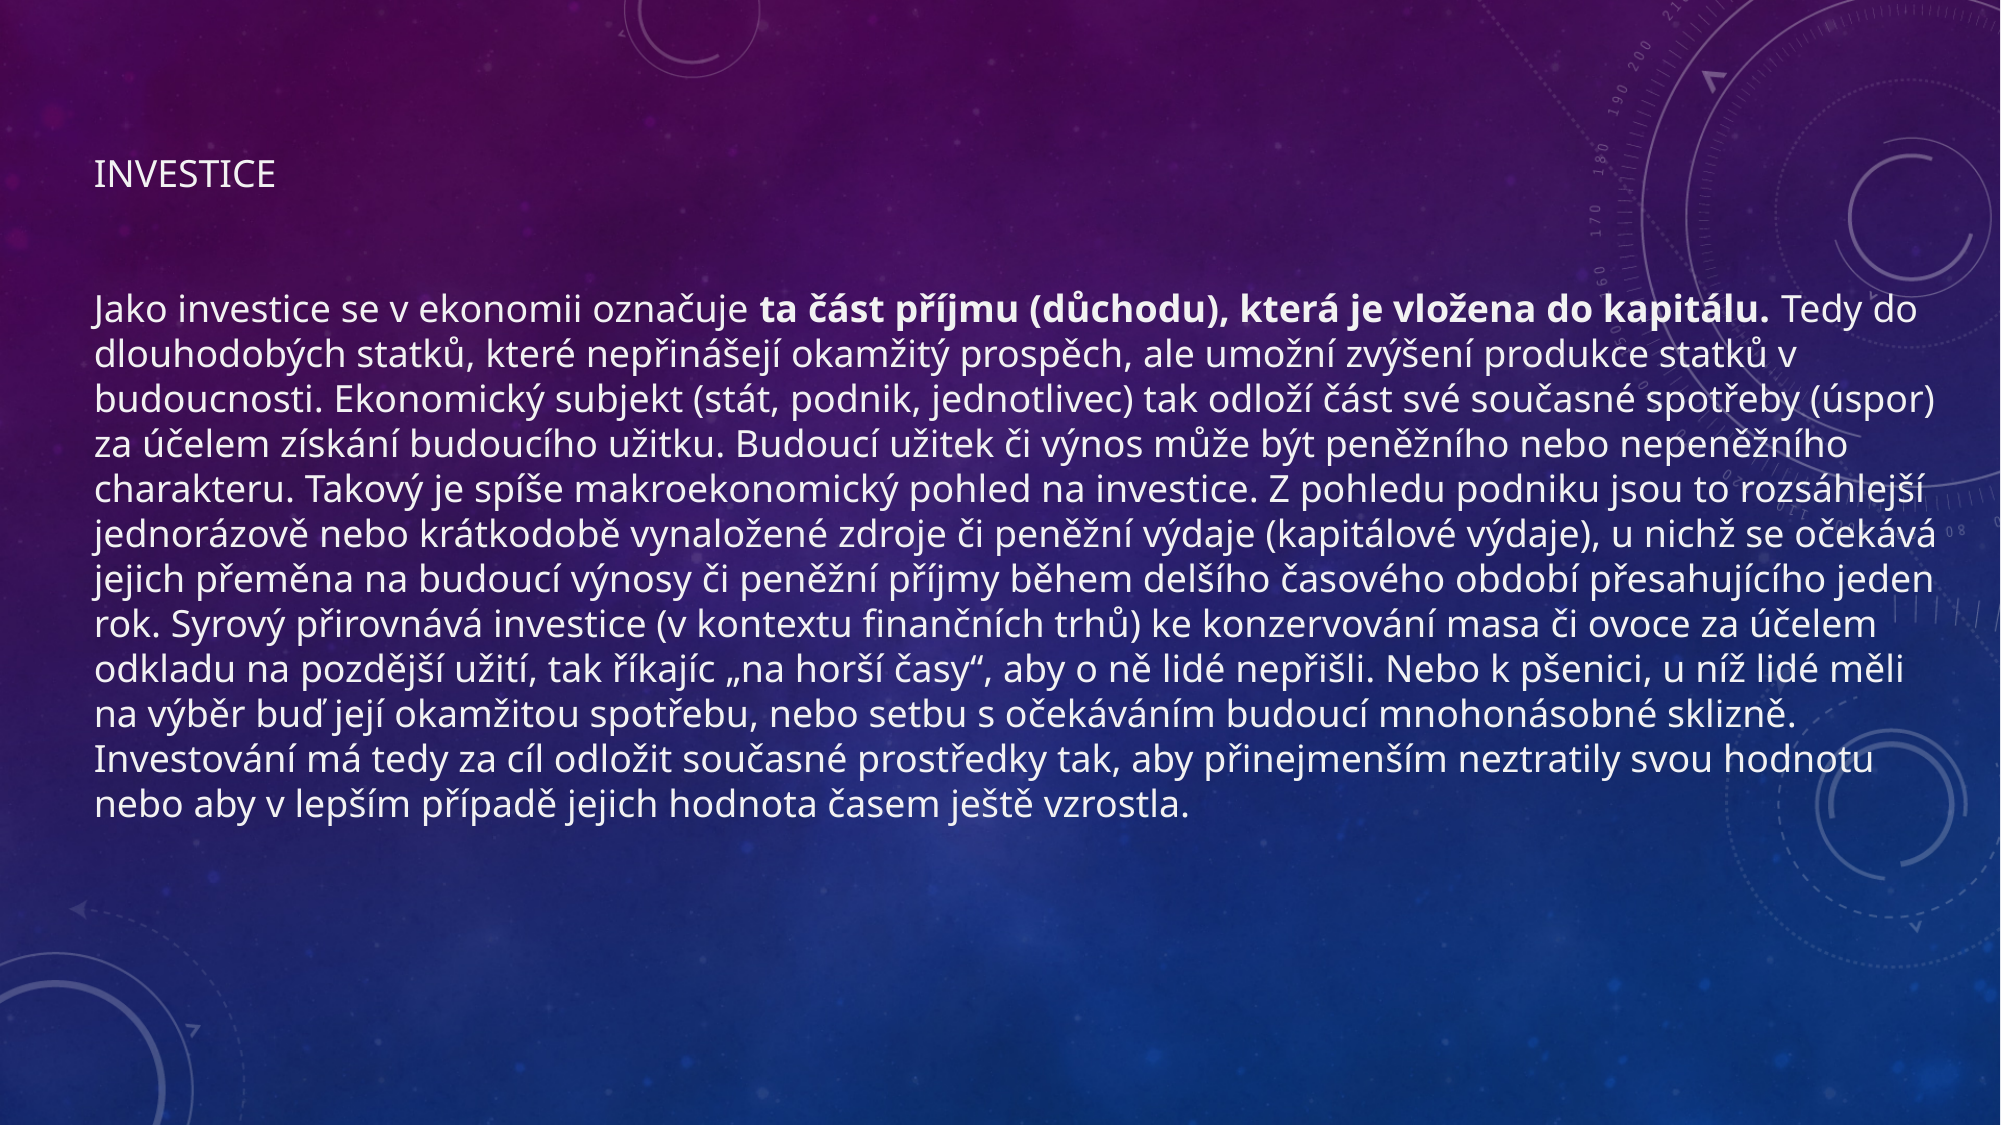

INVESTICE
Jako investice se v ekonomii označuje ta část příjmu (důchodu), která je vložena do kapitálu. Tedy do dlouhodobých statků, které nepřinášejí okamžitý prospěch, ale umožní zvýšení produkce statků v budoucnosti. Ekonomický subjekt (stát, podnik, jednotlivec) tak odloží část své současné spotřeby (úspor) za účelem získání budoucího užitku. Budoucí užitek či výnos může být peněžního nebo nepeněžního charakteru. Takový je spíše makroekonomický pohled na investice. Z pohledu podniku jsou to rozsáhlejší jednorázově nebo krátkodobě vynaložené zdroje či peněžní výdaje (kapitálové výdaje), u nichž se očekává jejich přeměna na budoucí výnosy či peněžní příjmy během delšího časového období přesahujícího jeden rok. Syrový přirovnává investice (v kontextu finančních trhů) ke konzervování masa či ovoce za účelem odkladu na pozdější užití, tak říkajíc „na horší časy“, aby o ně lidé nepřišli. Nebo k pšenici, u níž lidé měli na výběr buď její okamžitou spotřebu, nebo setbu s očekáváním budoucí mnohonásobné sklizně. Investování má tedy za cíl odložit současné prostředky tak, aby přinejmenším neztratily svou hodnotu nebo aby v lepším případě jejich hodnota časem ještě vzrostla.